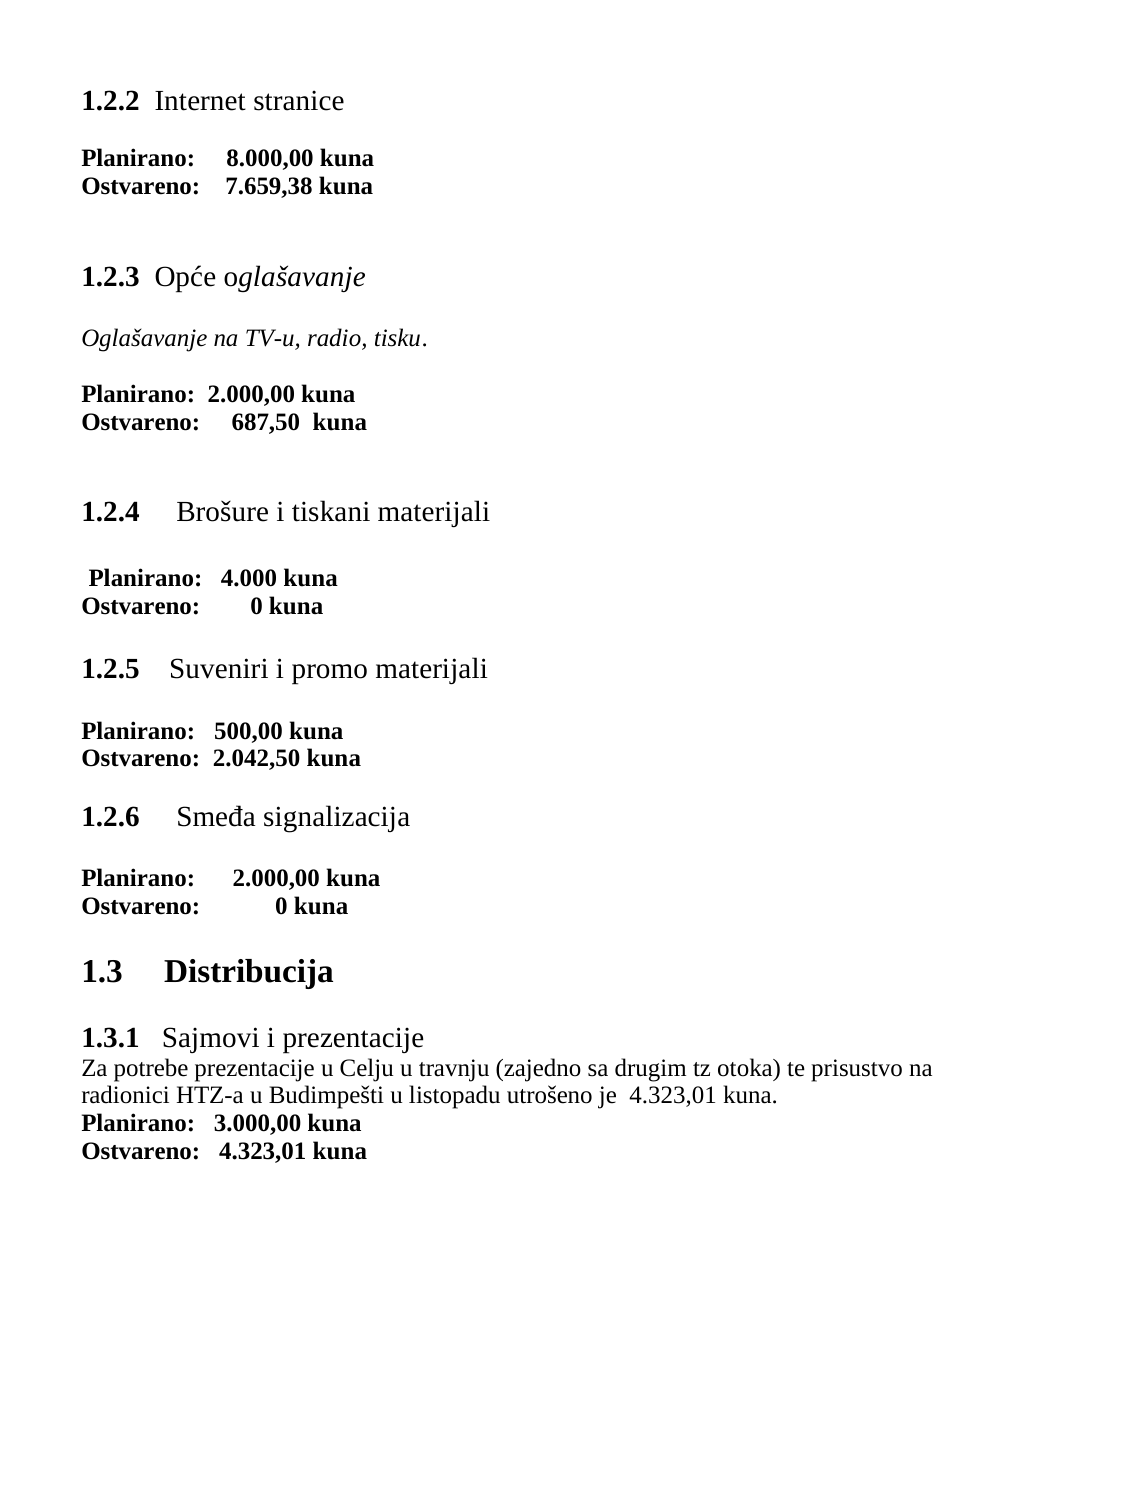

1.2.2 Internet stranice
Planirano: 8.000,00 kuna
Ostvareno: 7.659,38 kuna
1.2.3 Opće oglašavanje
Oglašavanje na TV-u, radio, tisku.
Planirano: 2.000,00 kuna
Ostvareno: 687,50 kuna
1.2.4 Brošure i tiskani materijali
 Planirano: 4.000 kuna
Ostvareno: 0 kuna
1.2.5 Suveniri i promo materijali
Planirano: 500,00 kuna
Ostvareno: 2.042,50 kuna
1.2.6 Smeđa signalizacija
Planirano: 2.000,00 kuna
Ostvareno: 0 kuna
1.3 Distribucija
1.3.1 Sajmovi i prezentacije
Za potrebe prezentacije u Celju u travnju (zajedno sa drugim tz otoka) te prisustvo na radionici HTZ-a u Budimpešti u listopadu utrošeno je 4.323,01 kuna.
Planirano: 3.000,00 kuna
Ostvareno: 4.323,01 kuna